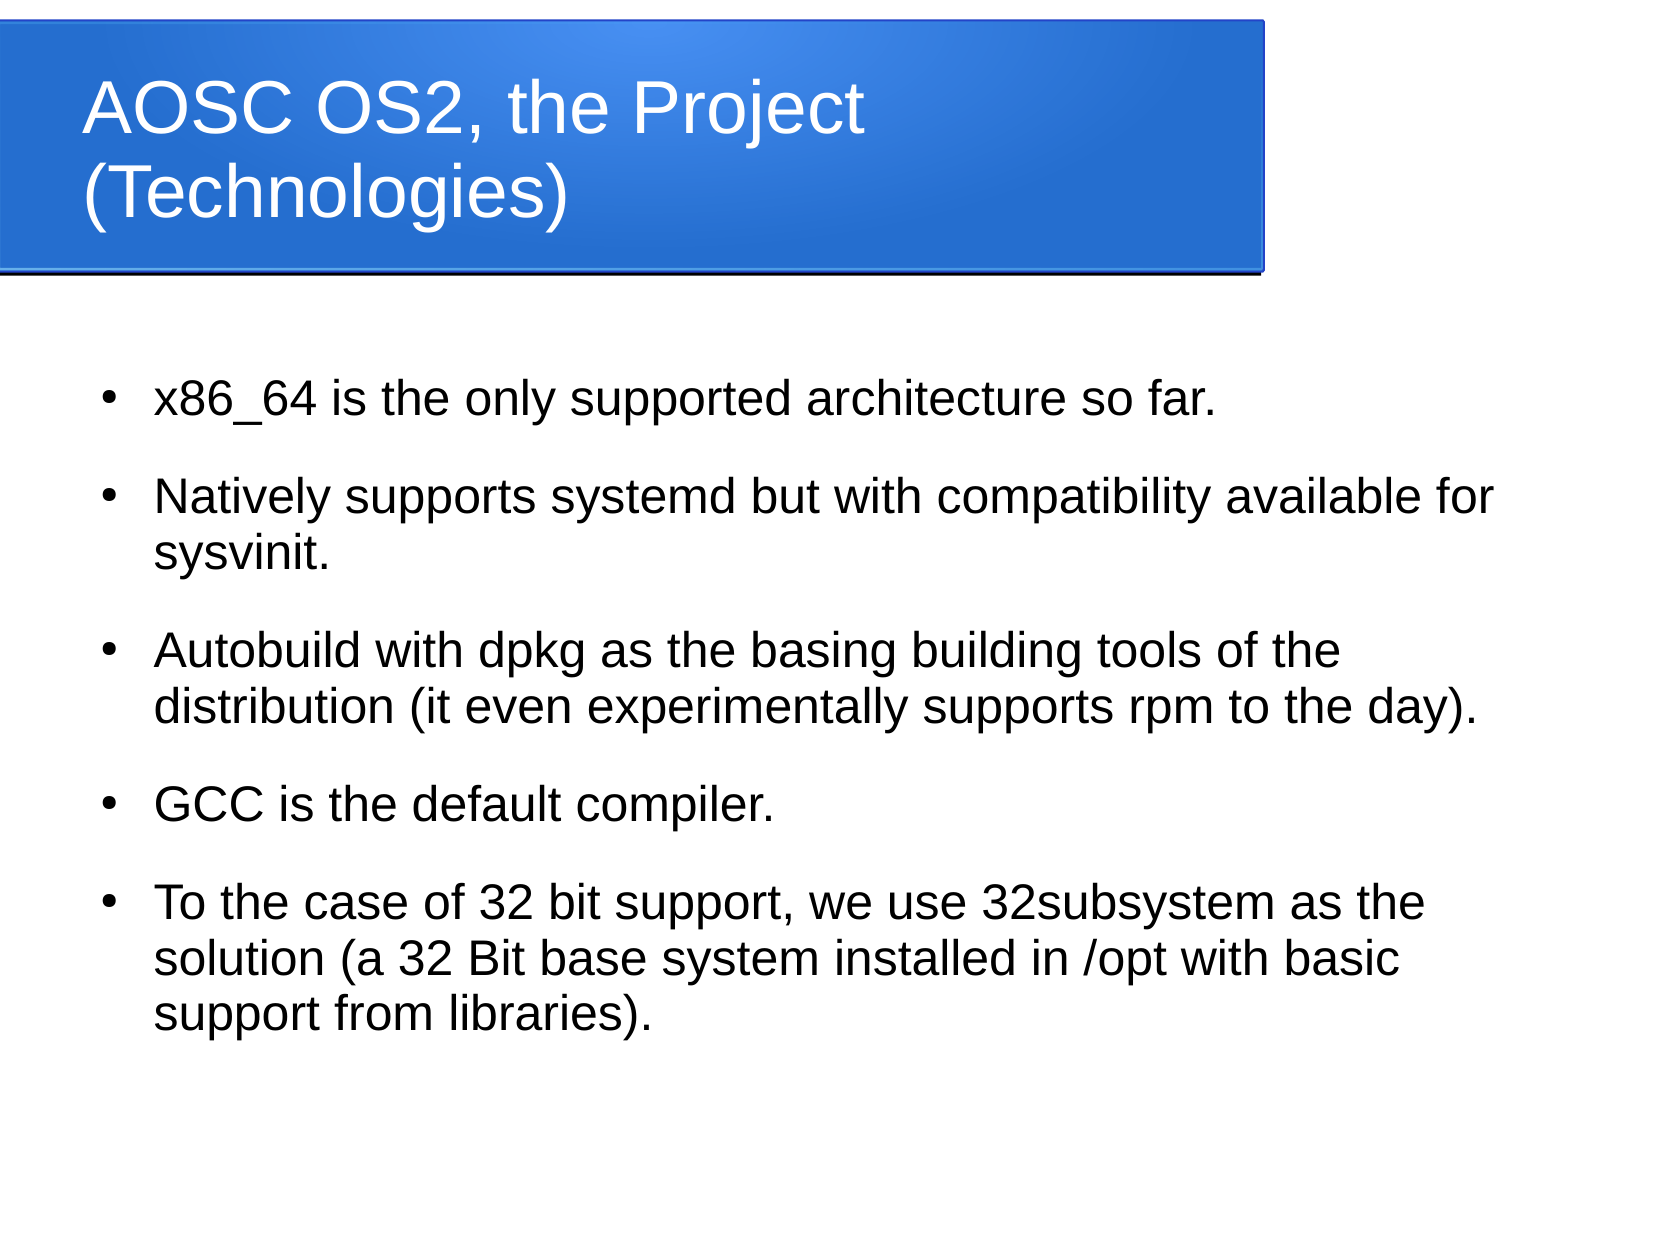

# AOSC OS2, the Project (Technologies)
x86_64 is the only supported architecture so far.
Natively supports systemd but with compatibility available for sysvinit.
Autobuild with dpkg as the basing building tools of the distribution (it even experimentally supports rpm to the day).
GCC is the default compiler.
To the case of 32 bit support, we use 32subsystem as the solution (a 32 Bit base system installed in /opt with basic support from libraries).